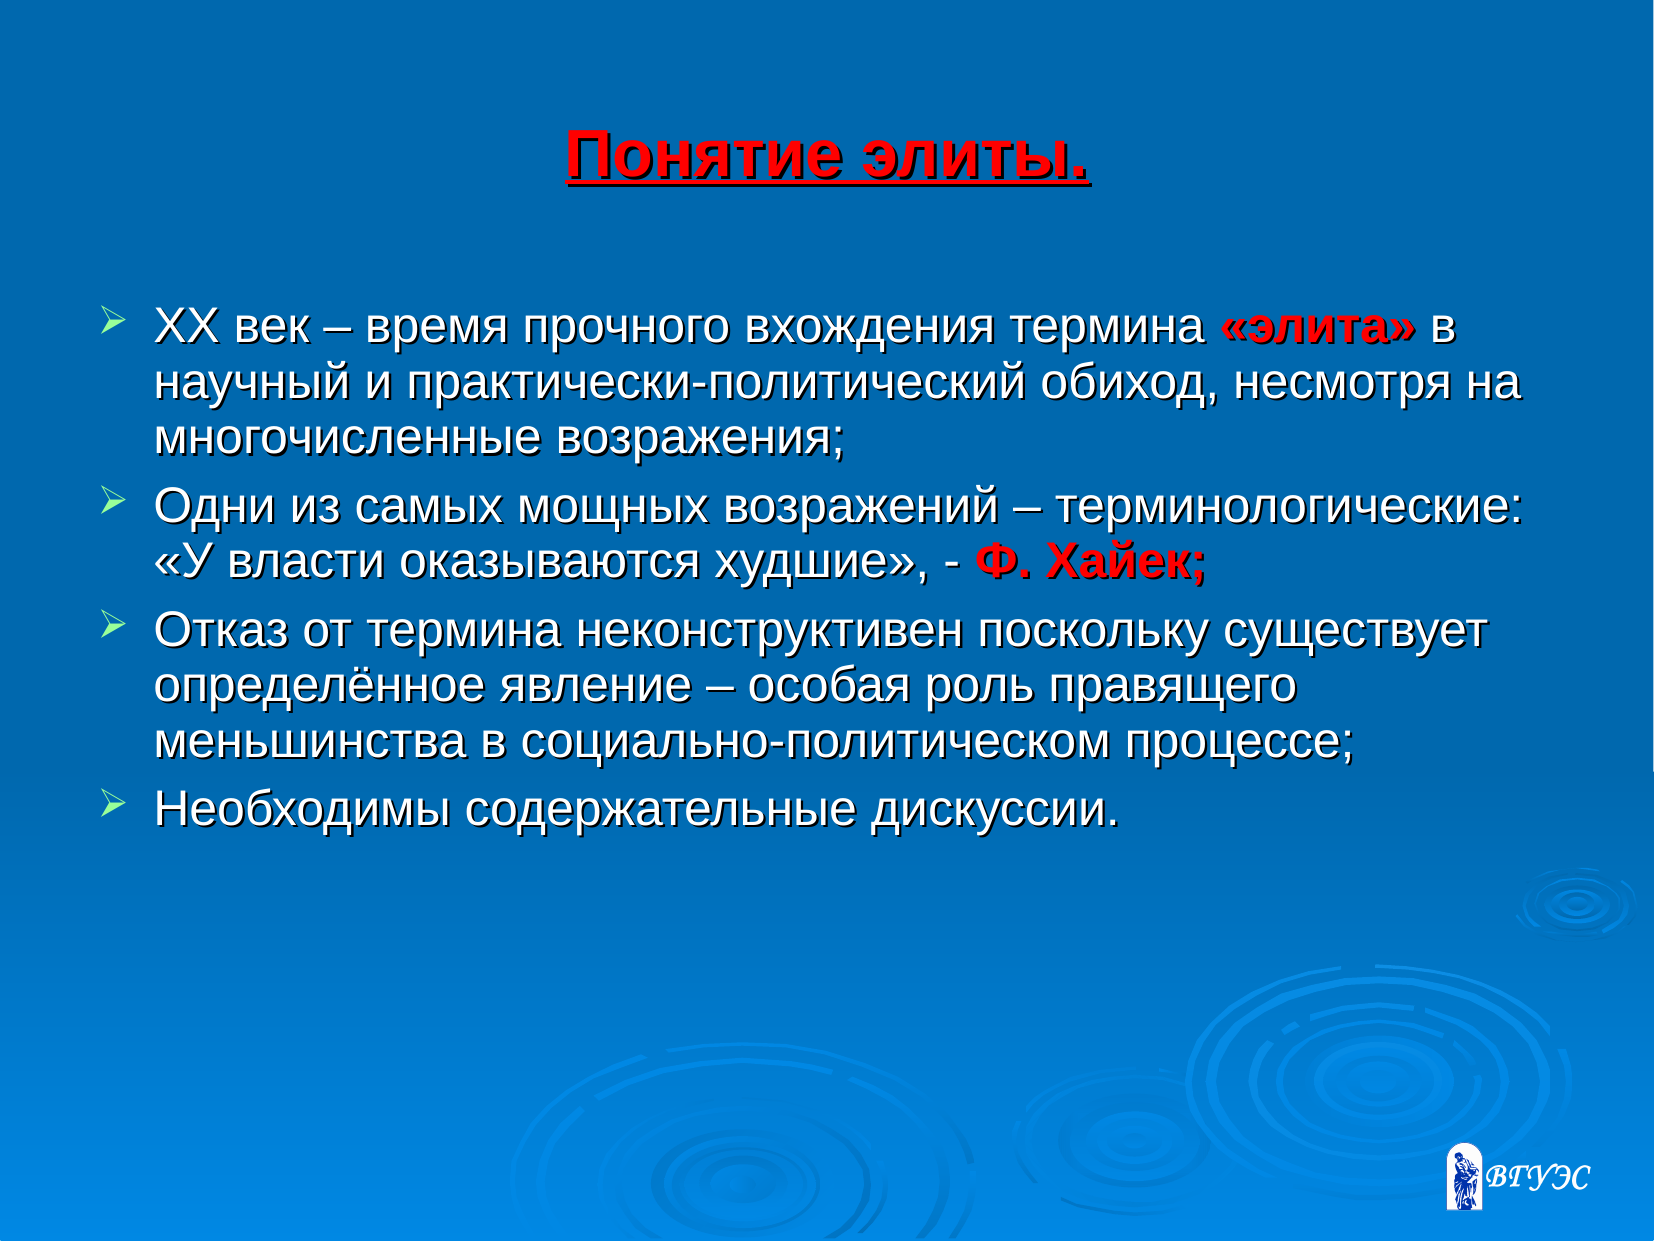

# Понятие элиты.
ХХ век – время прочного вхождения термина «элита» в научный и практически-политический обиход, несмотря на многочисленные возражения;
Одни из самых мощных возражений – терминологические: «У власти оказываются худшие», - Ф. Хайек;
Отказ от термина неконструктивен поскольку существует определённое явление – особая роль правящего меньшинства в социально-политическом процессе;
Необходимы содержательные дискуссии.